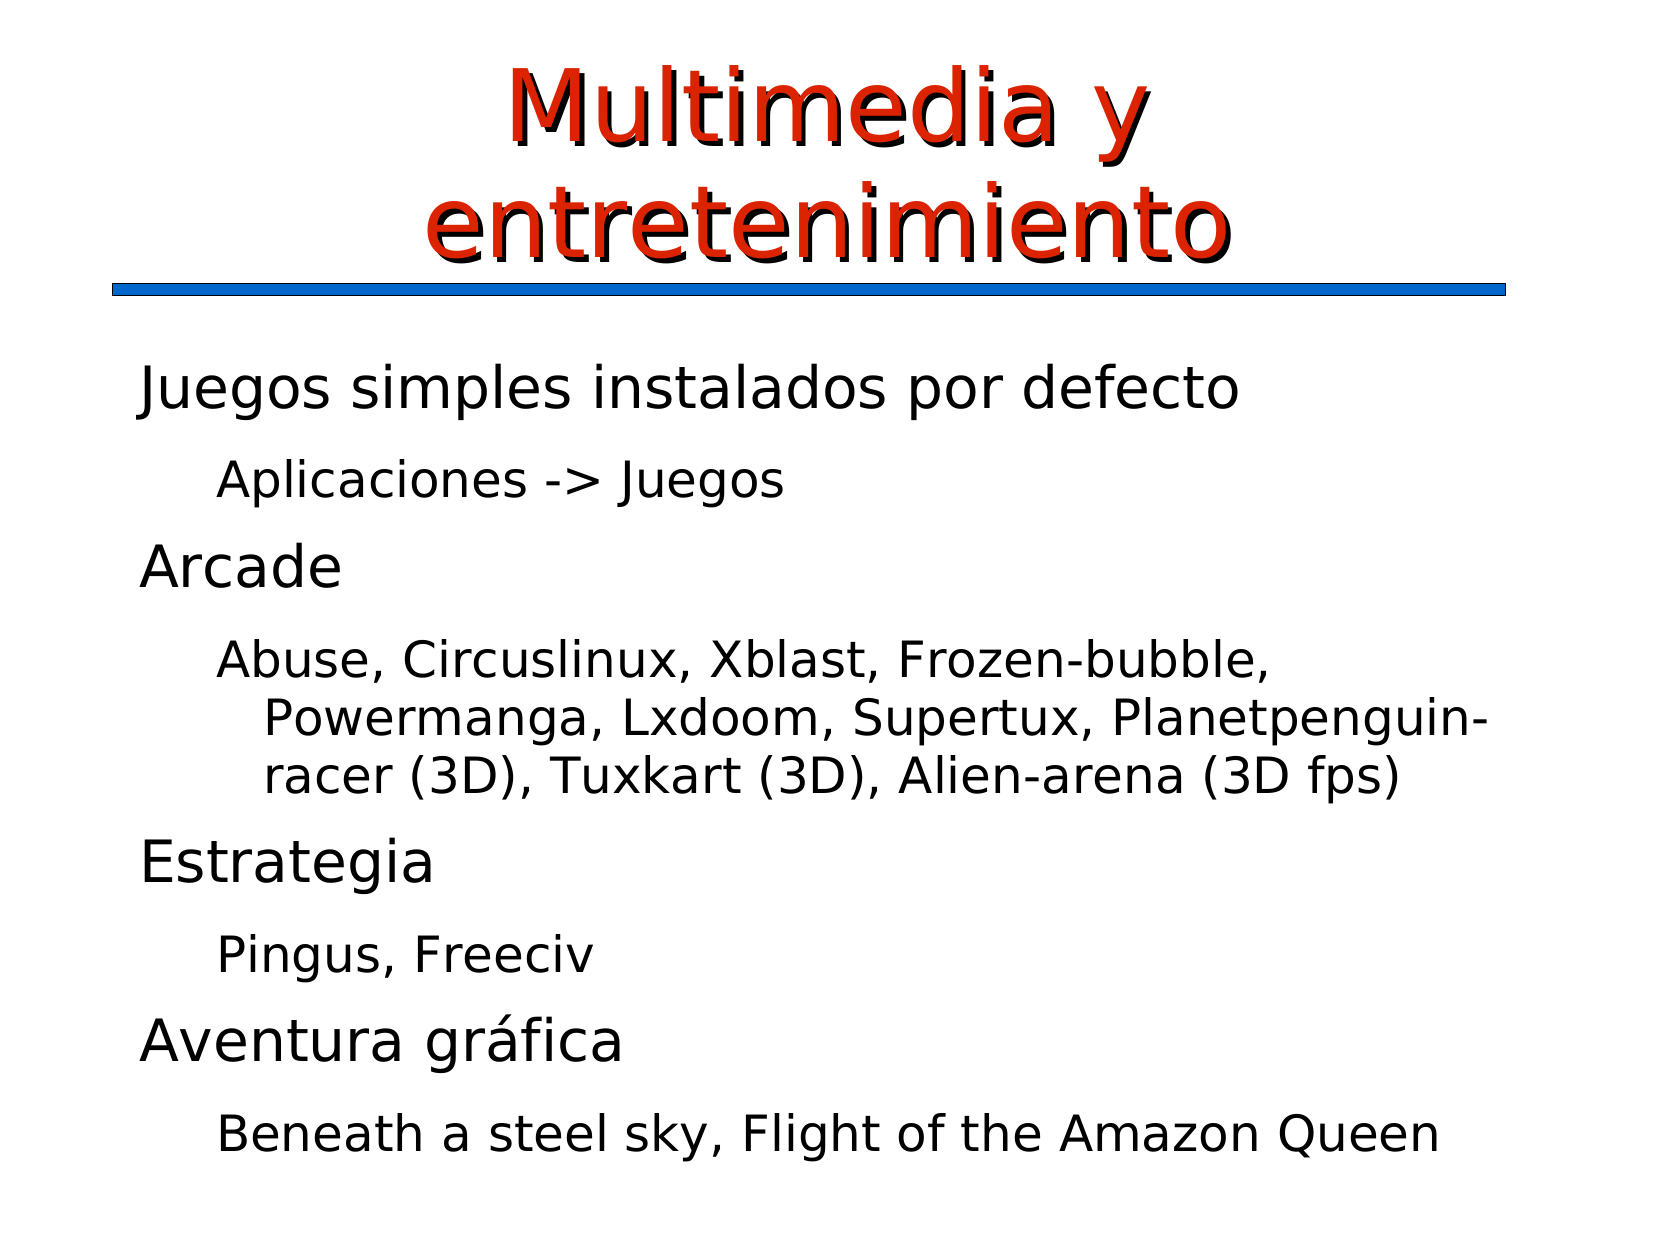

# Multimedia y entretenimiento
Juegos simples instalados por defecto
Aplicaciones -> Juegos
Arcade
Abuse, Circuslinux, Xblast, Frozen-bubble, Powermanga, Lxdoom, Supertux, Planetpenguin-racer (3D), Tuxkart (3D), Alien-arena (3D fps)
Estrategia
Pingus, Freeciv
Aventura gráfica
Beneath a steel sky, Flight of the Amazon Queen